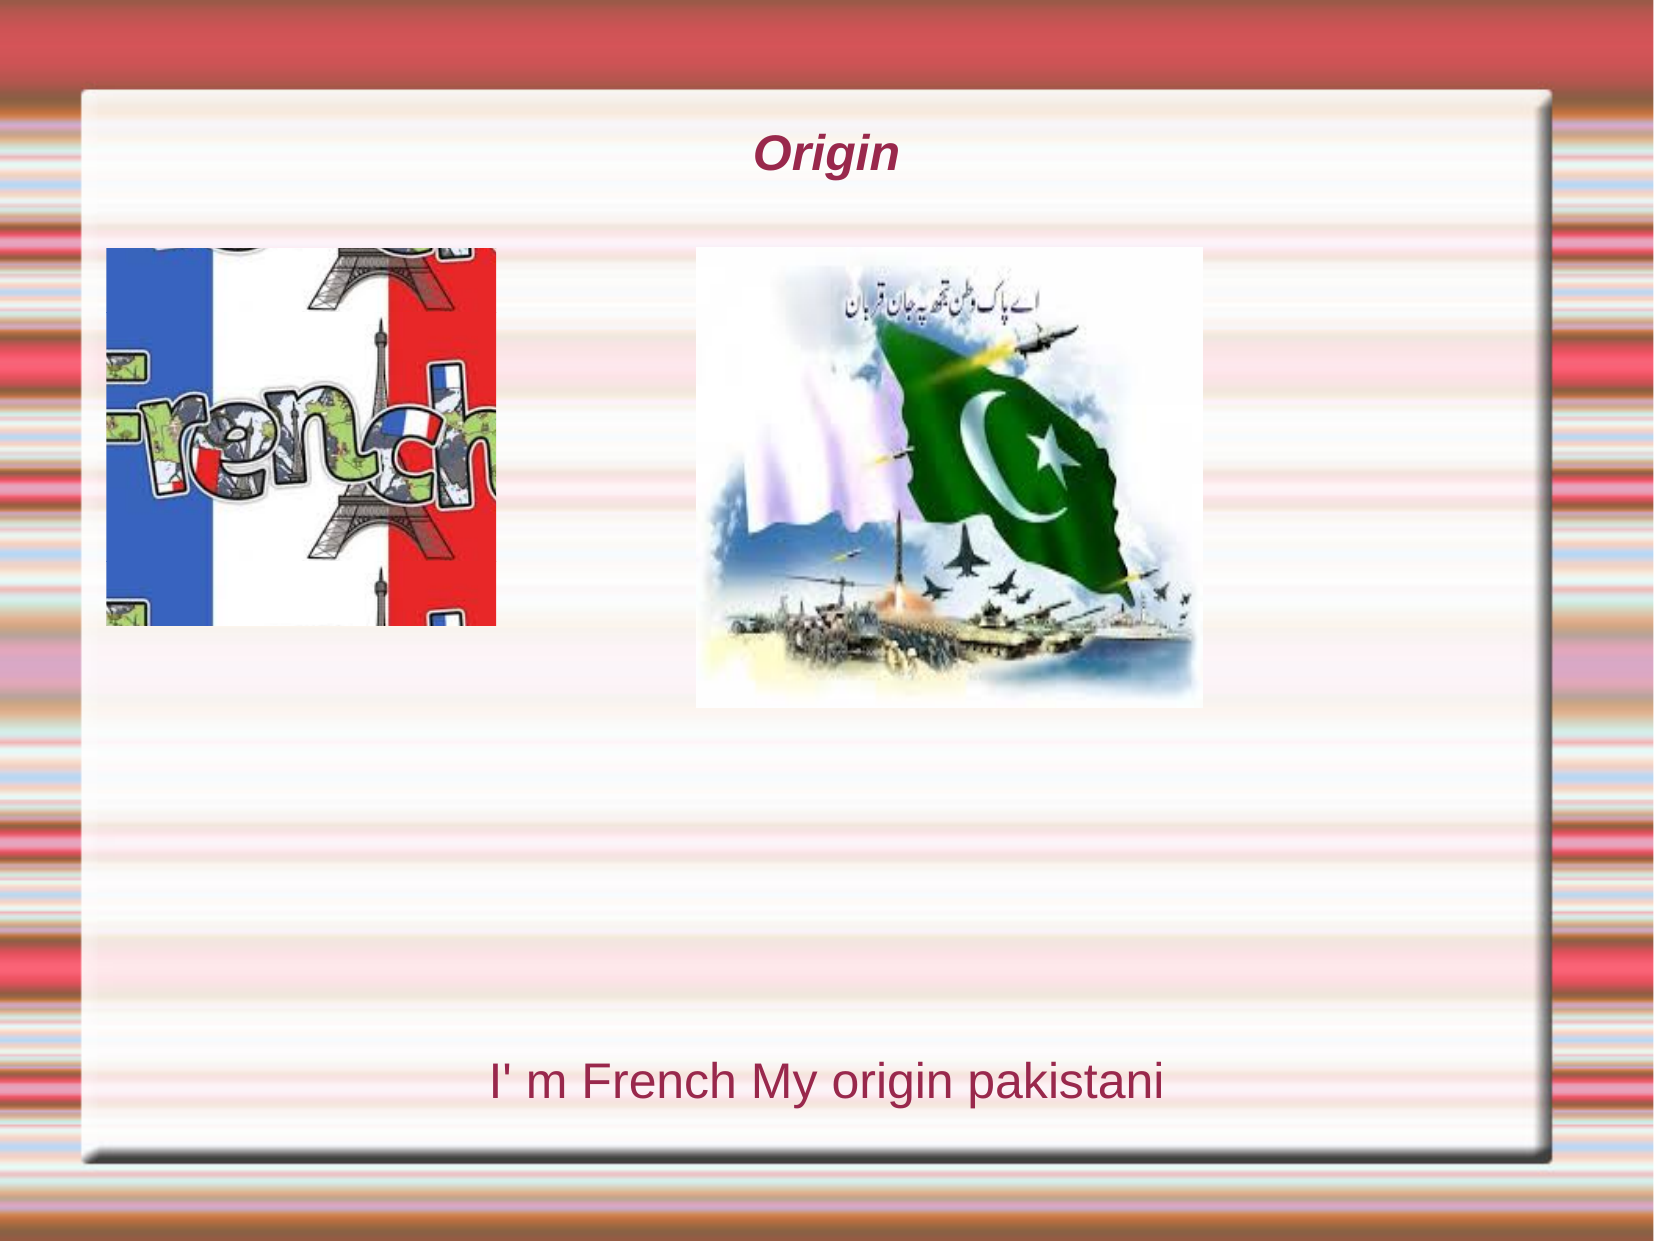

# Origin
I' m French My origin pakistani